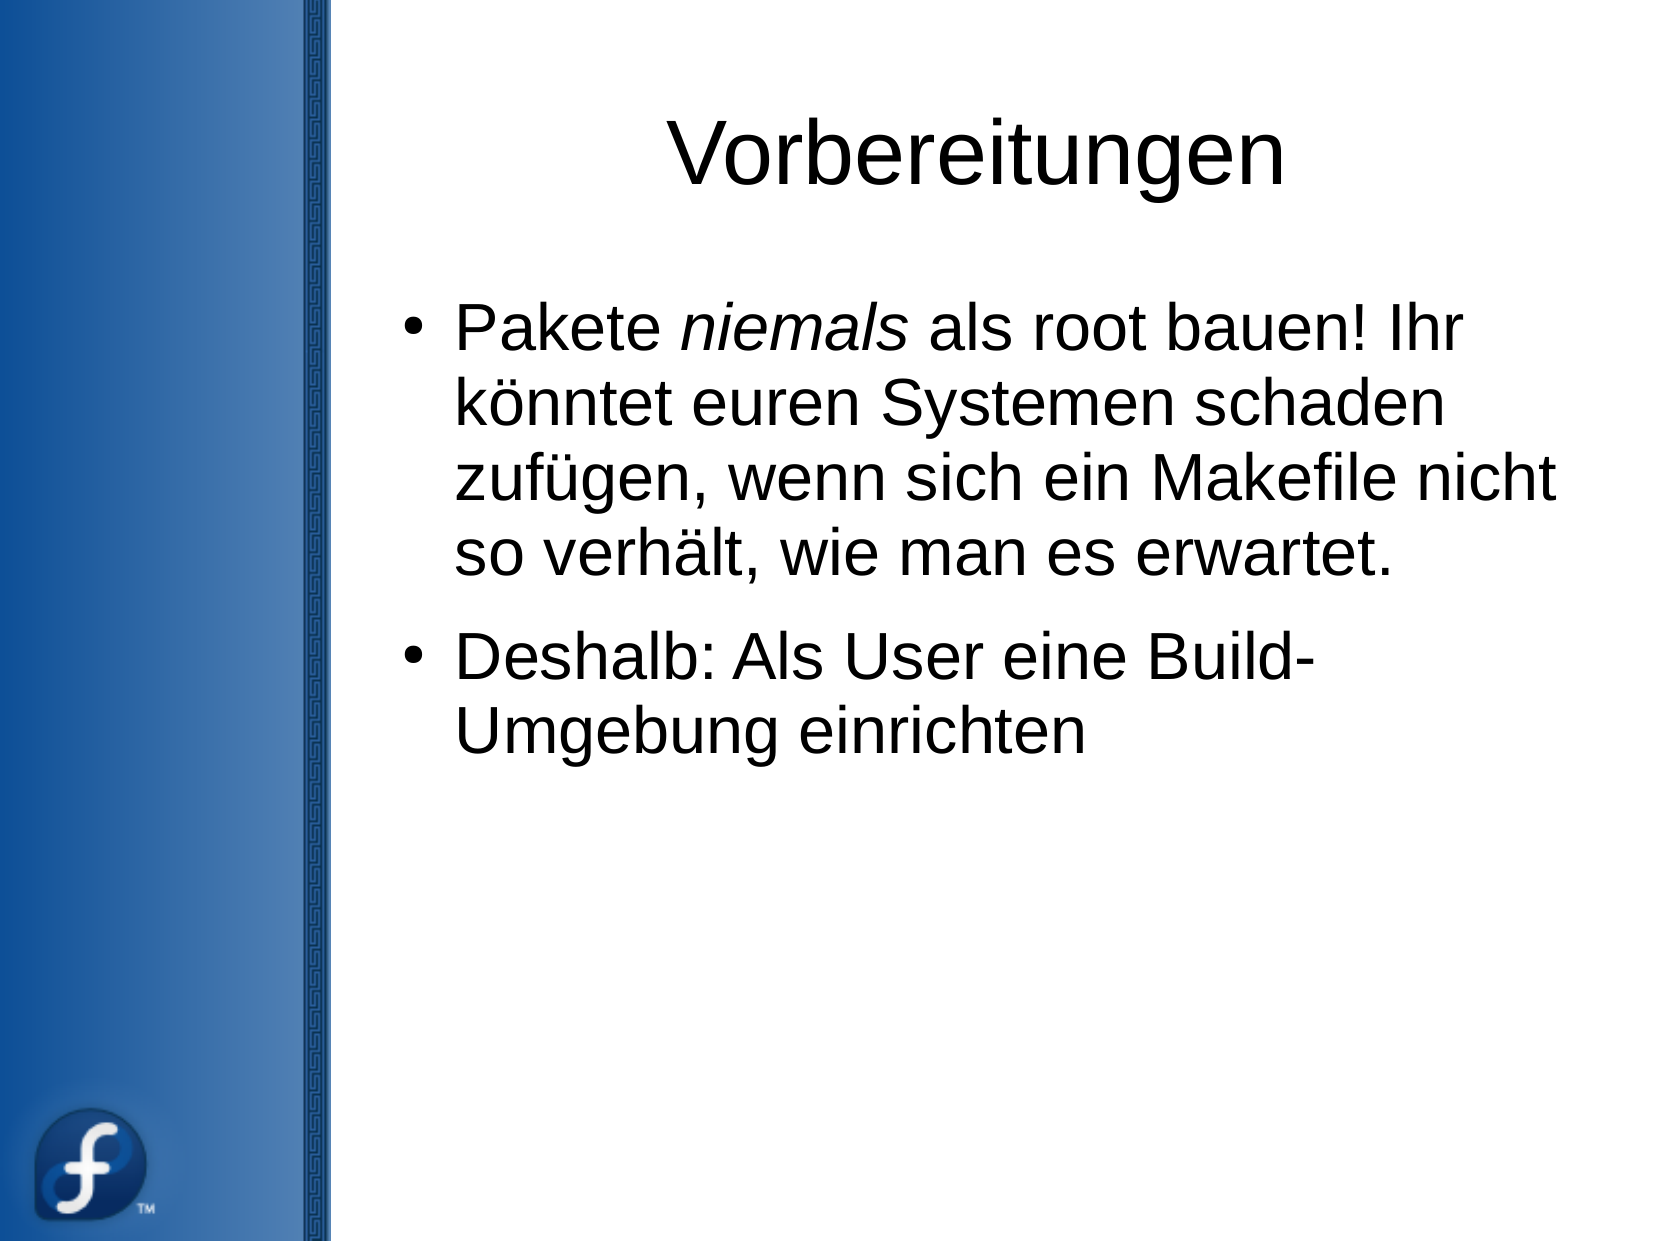

# Vorbereitungen
Pakete niemals als root bauen! Ihr könntet euren Systemen schaden zufügen, wenn sich ein Makefile nicht so verhält, wie man es erwartet.
Deshalb: Als User eine Build-Umgebung einrichten